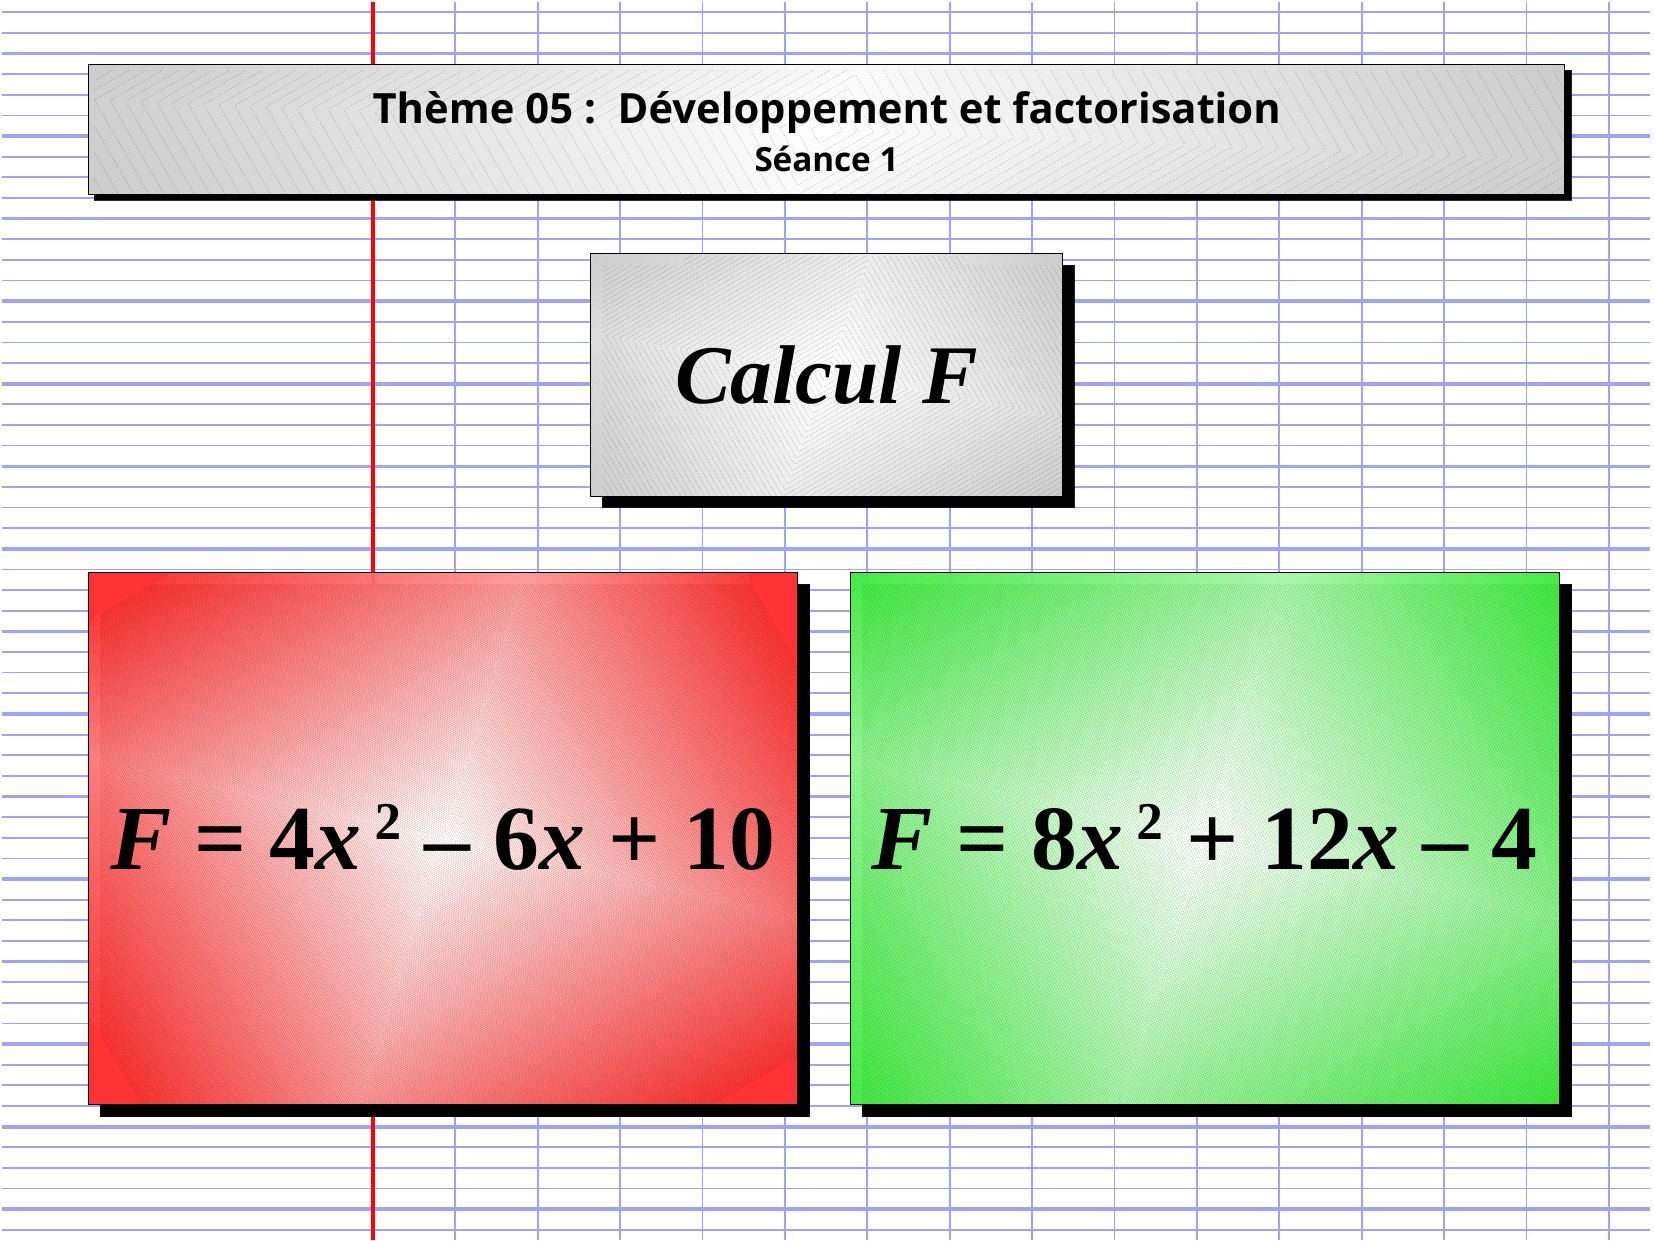

Thème 05 : Développement et factorisation
Séance 1
Calcul F
10
11
12
13
14
15
9
0
1
2
3
4
5
6
7
8
F = 4x 2 – 6x + 10
F = 8x 2 + 12x – 4